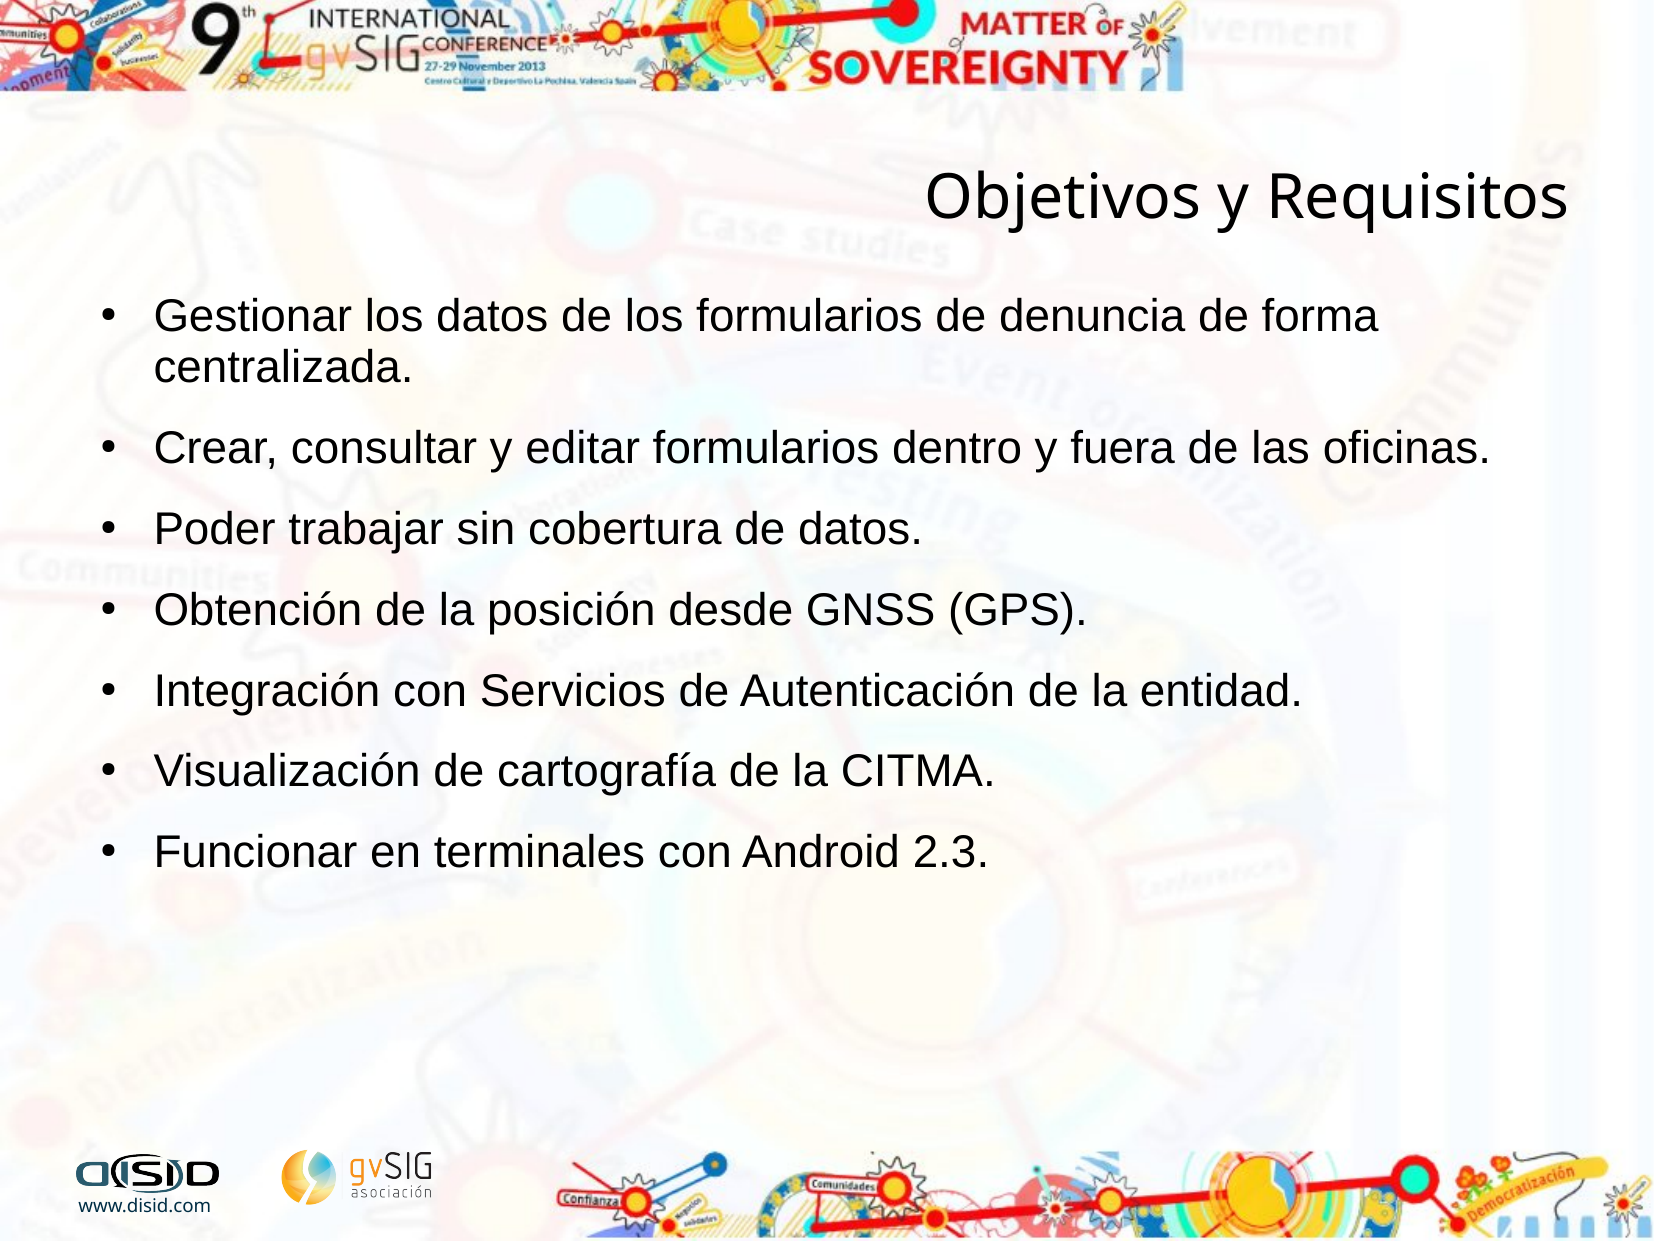

# Objetivos y Requisitos
Gestionar los datos de los formularios de denuncia de forma centralizada.
Crear, consultar y editar formularios dentro y fuera de las oficinas.
Poder trabajar sin cobertura de datos.
Obtención de la posición desde GNSS (GPS).
Integración con Servicios de Autenticación de la entidad.
Visualización de cartografía de la CITMA.
Funcionar en terminales con Android 2.3.